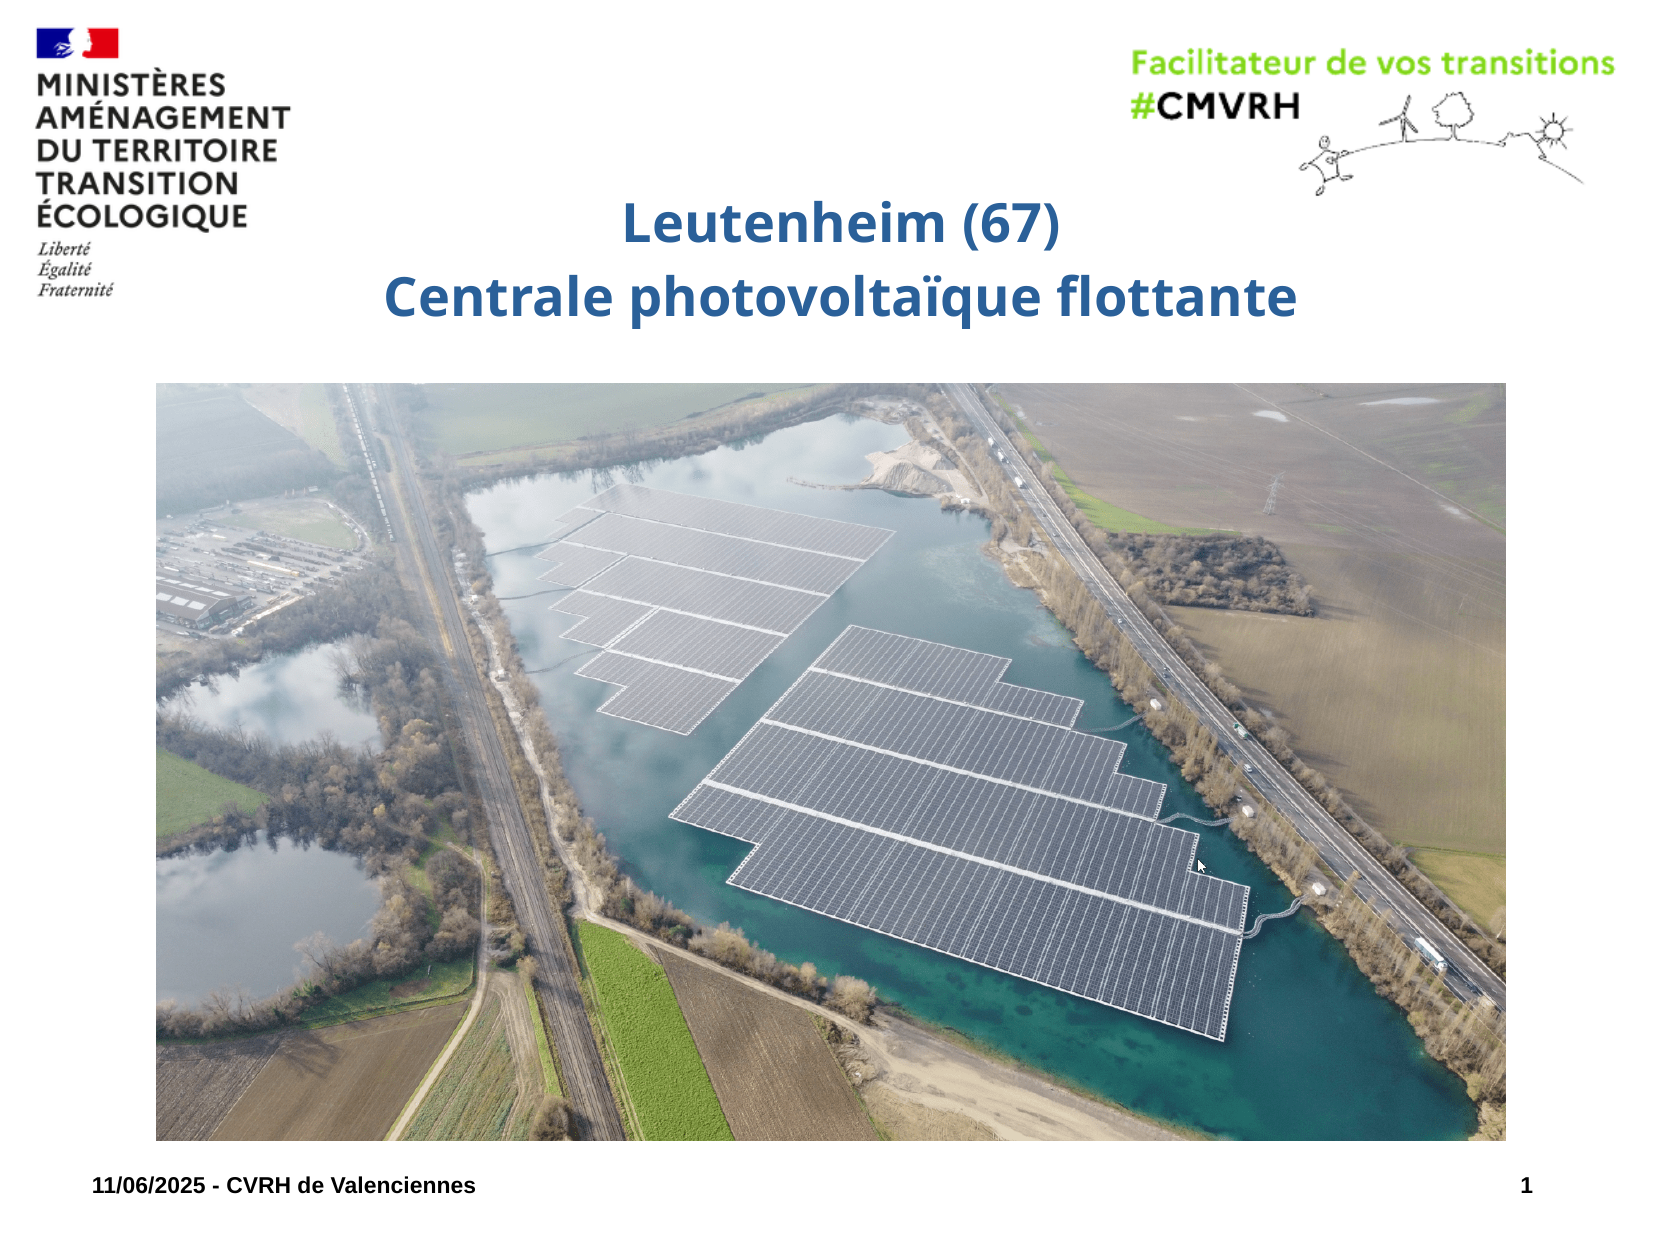

Leutenheim (67)
Centrale photovoltaïque flottante
11/06/2025 - CVRH de Valenciennes